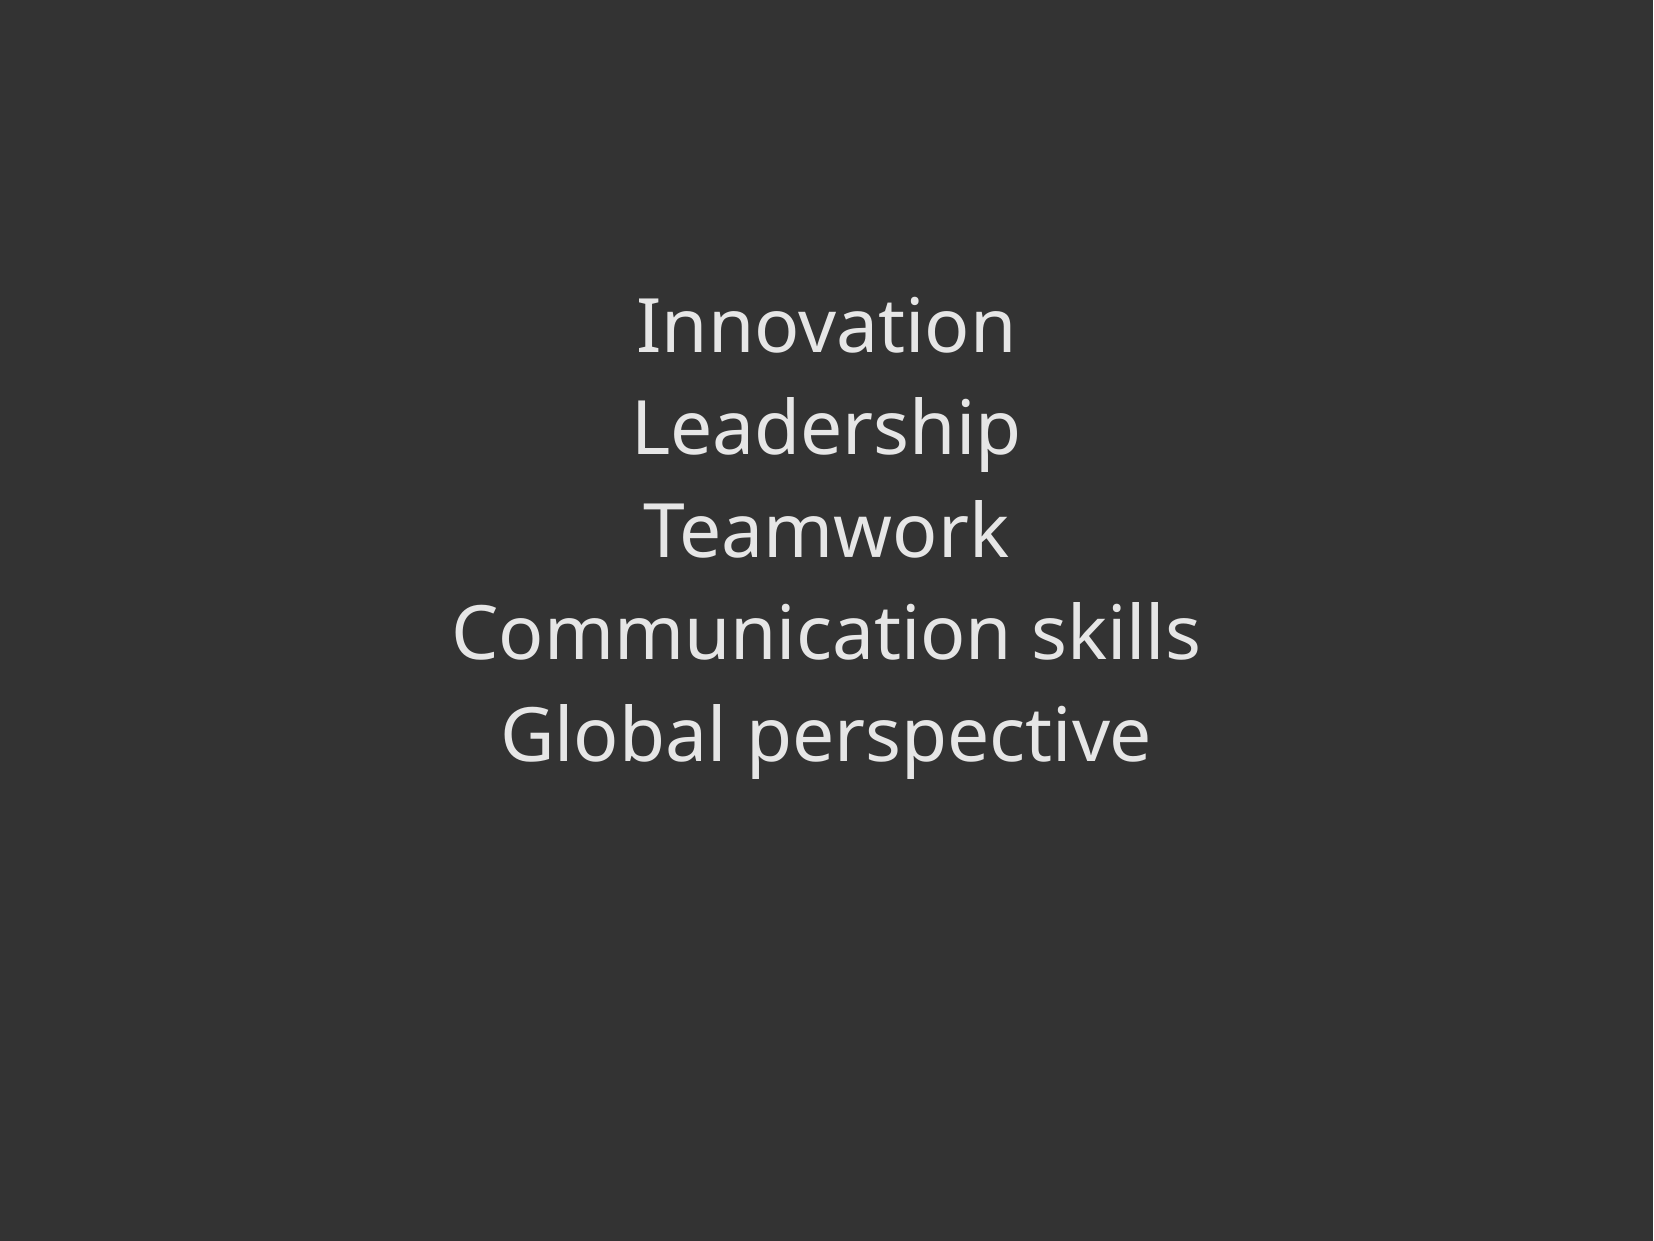

# Innovation
Leadership
Teamwork
Communication skills
Global perspective